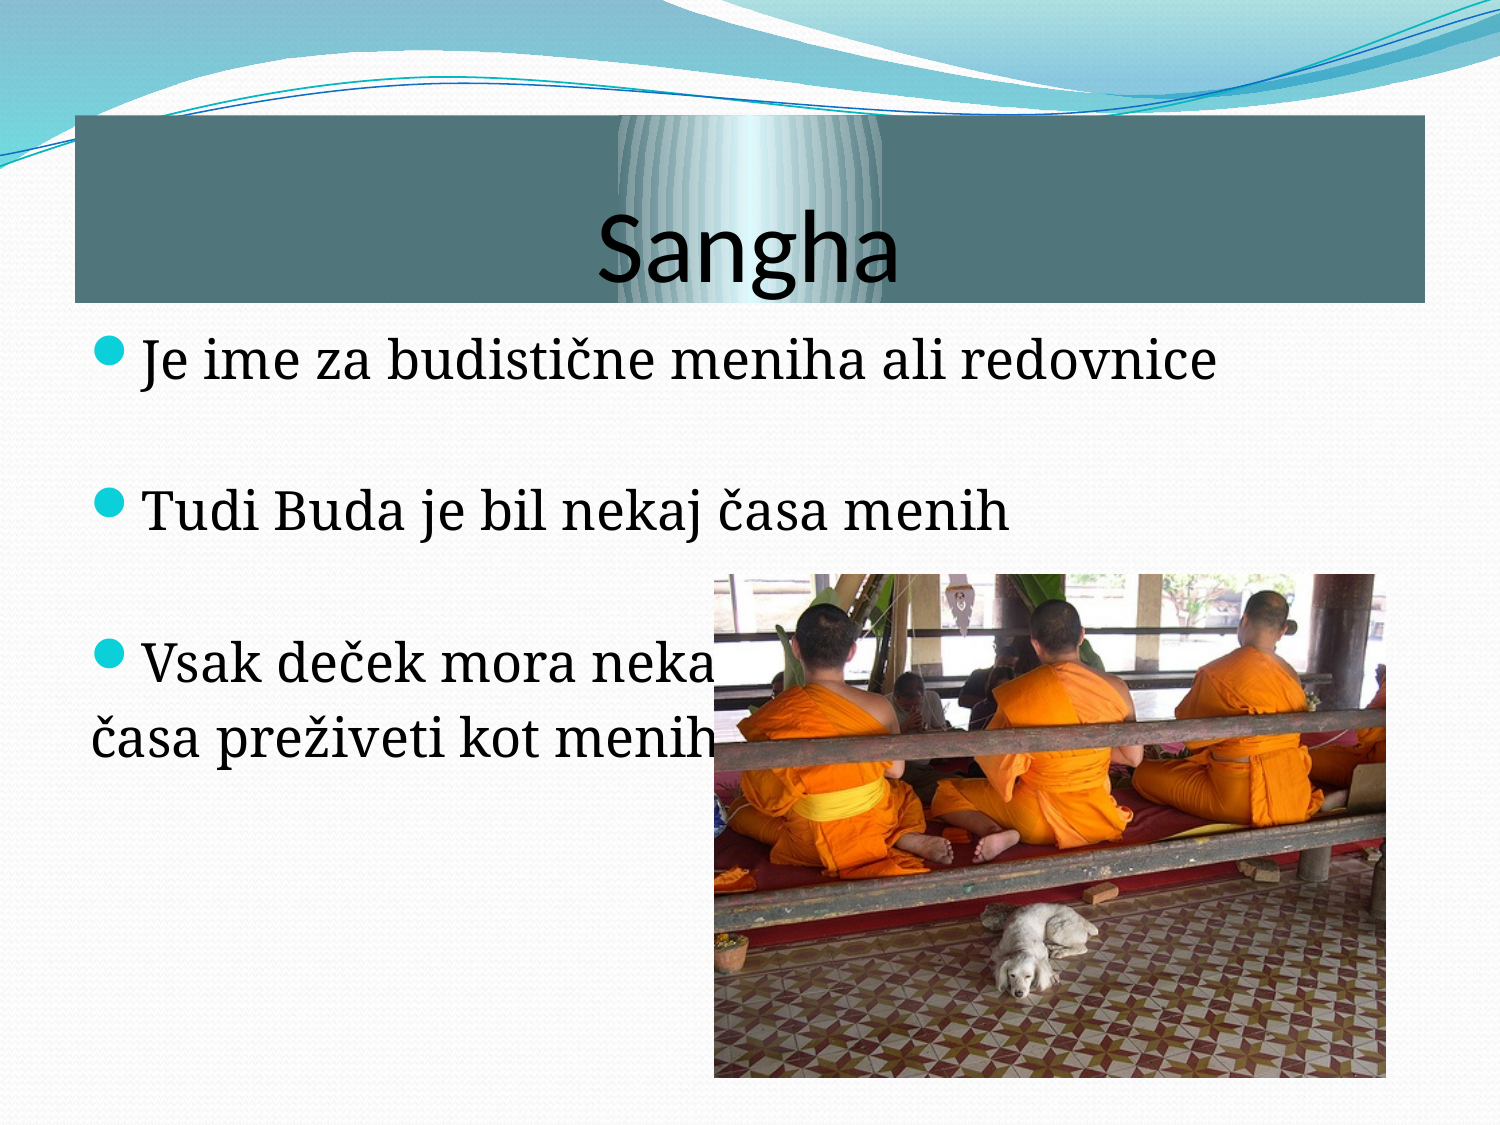

# Sangha
Je ime za budistične meniha ali redovnice
Tudi Buda je bil nekaj časa menih
Vsak deček mora nekaj
časa preživeti kot menih